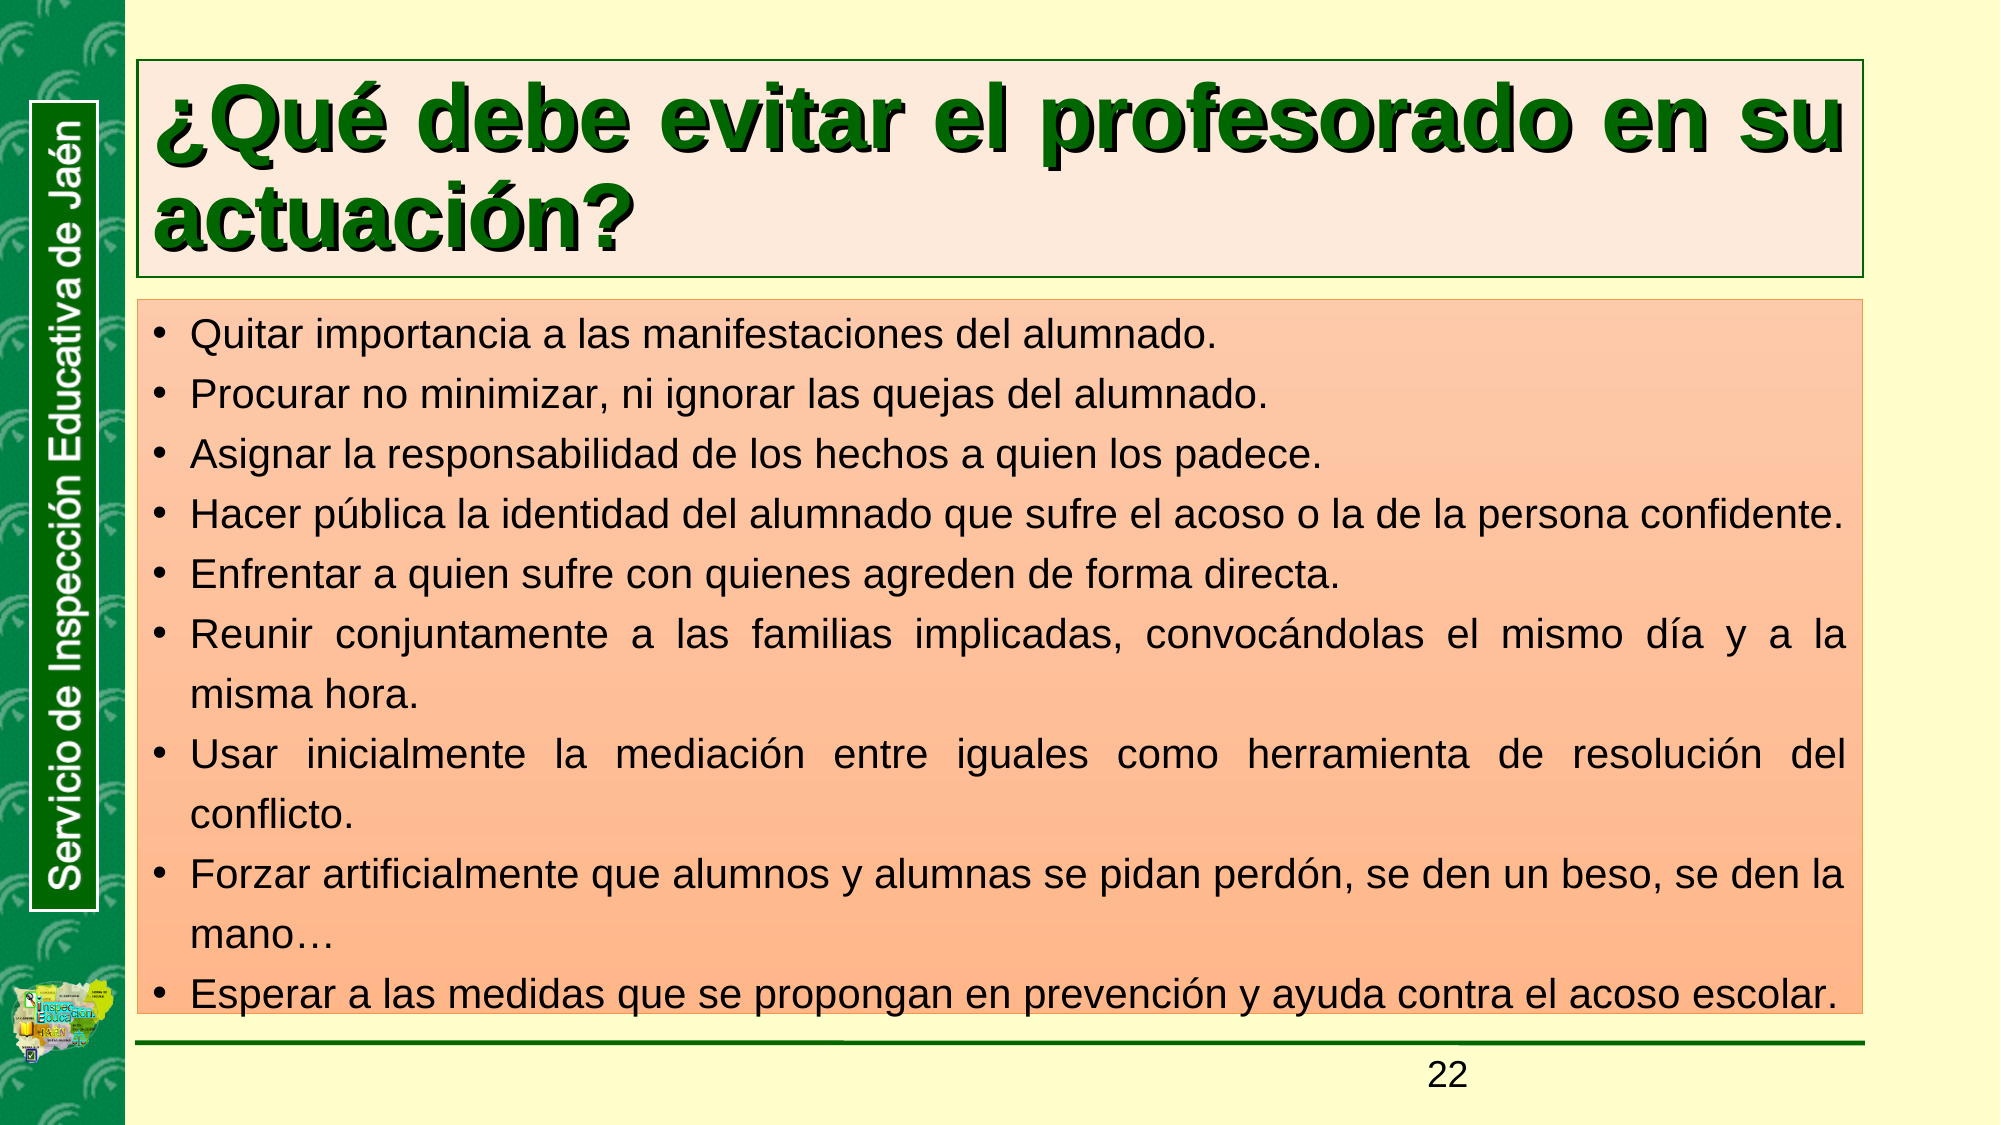

¿Qué debe evitar el profesorado en su actuación?
Quitar importancia a las manifestaciones del alumnado.
Procurar no minimizar, ni ignorar las quejas del alumnado.
Asignar la responsabilidad de los hechos a quien los padece.
Hacer pública la identidad del alumnado que sufre el acoso o la de la persona confidente.
Enfrentar a quien sufre con quienes agreden de forma directa.
Reunir conjuntamente a las familias implicadas, convocándolas el mismo día y a la misma hora.
Usar inicialmente la mediación entre iguales como herramienta de resolución del conflicto.
Forzar artificialmente que alumnos y alumnas se pidan perdón, se den un beso, se den la mano…
Esperar a las medidas que se propongan en prevención y ayuda contra el acoso escolar.